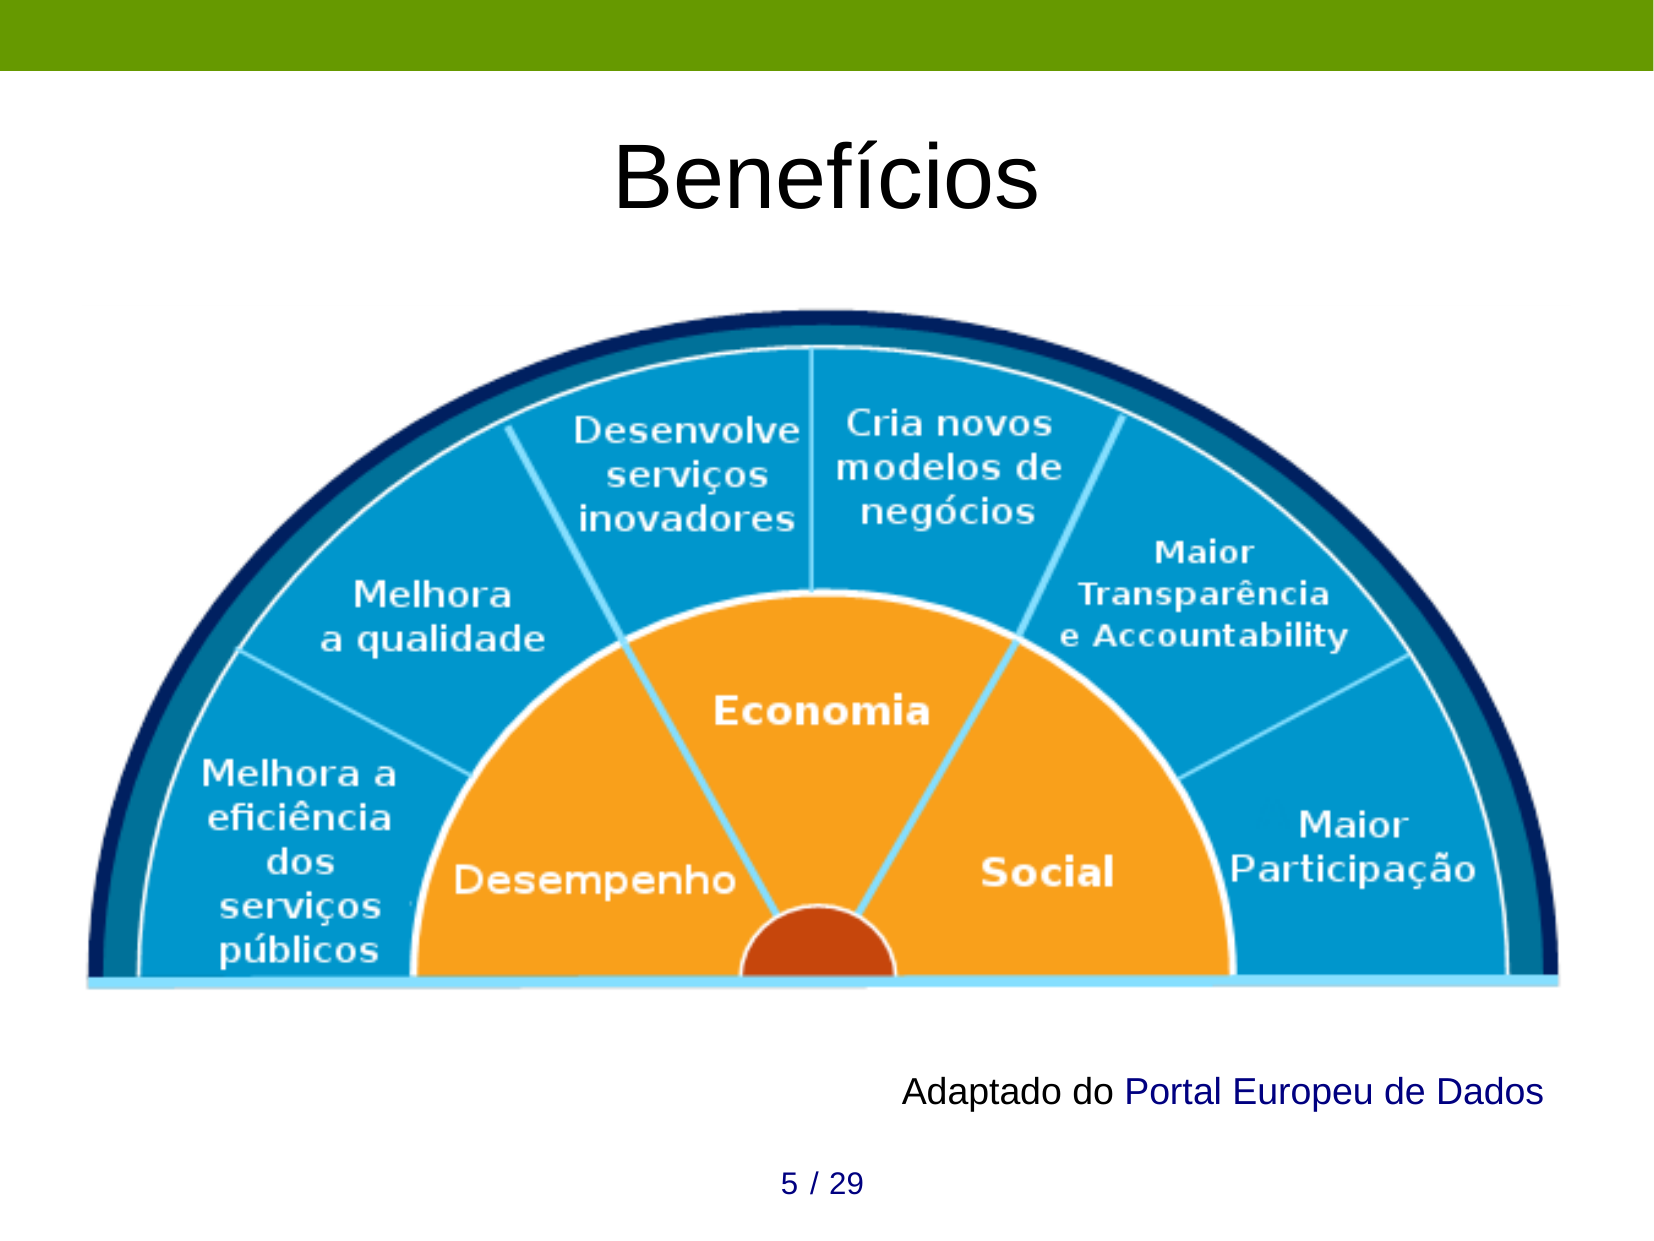

# Benefícios
Adaptado do Portal Europeu de Dados
/
29